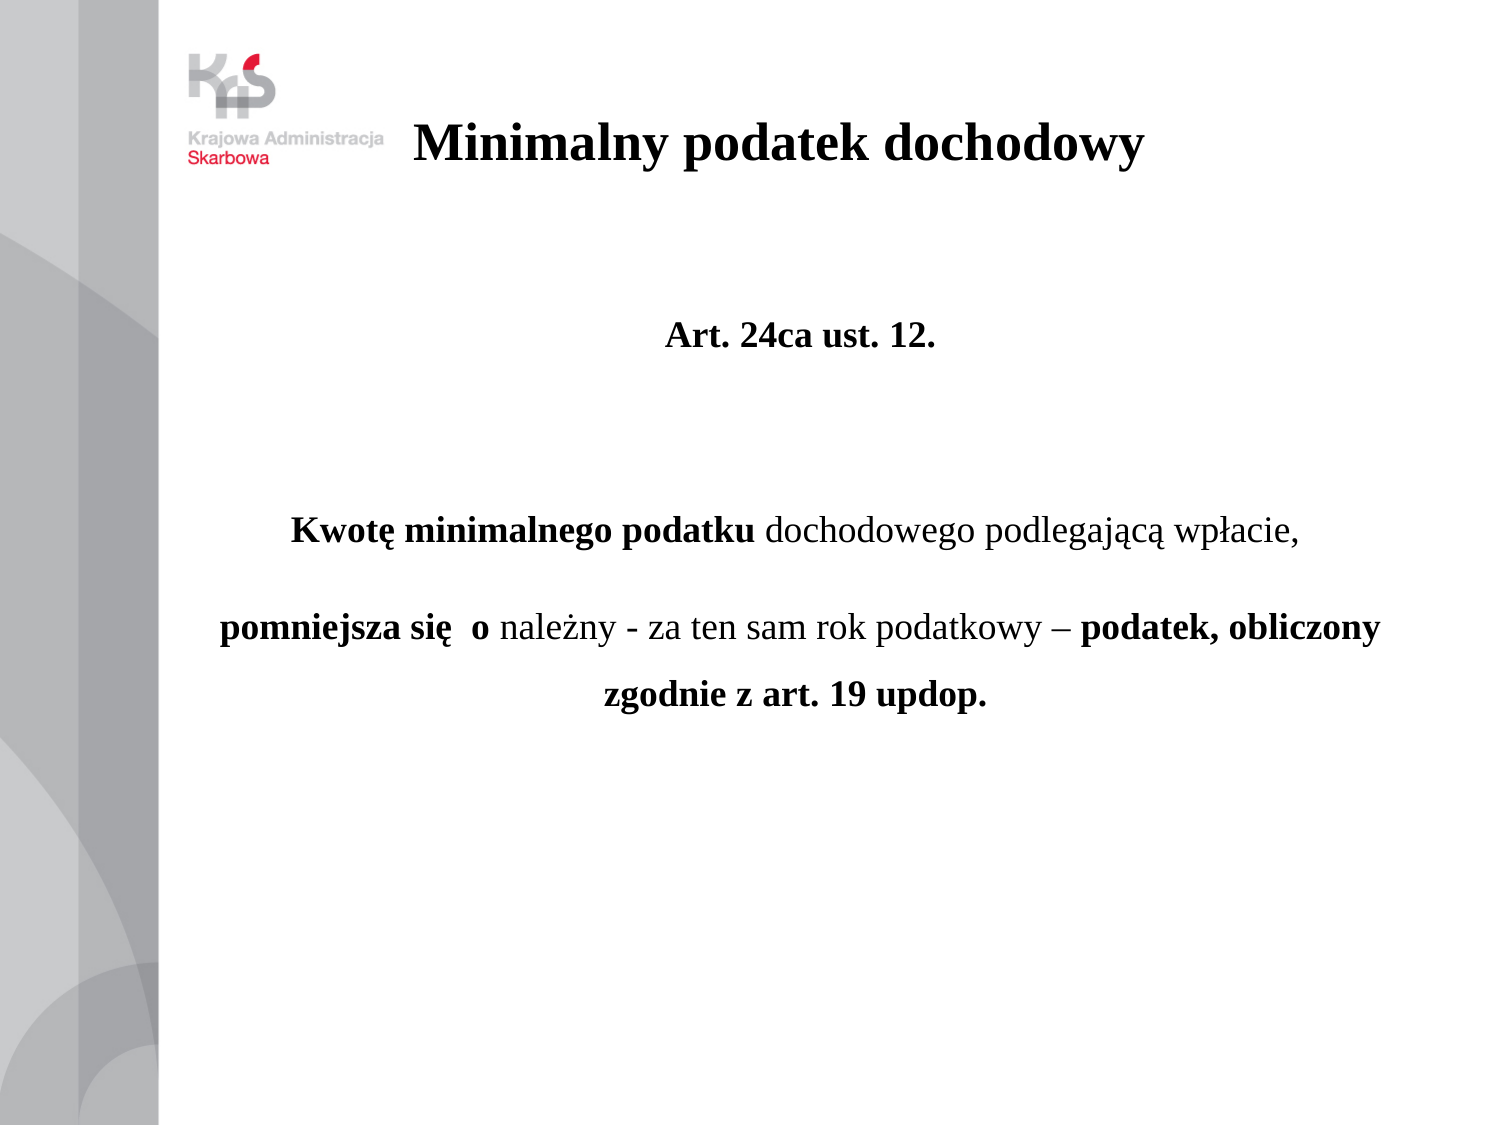

# Minimalny podatek dochodowy
Art. 24ca ust. 12.
Kwotę minimalnego podatku dochodowego podlegającą wpłacie,
pomniejsza się o należny - za ten sam rok podatkowy – podatek, obliczony zgodnie z art. 19 updop.